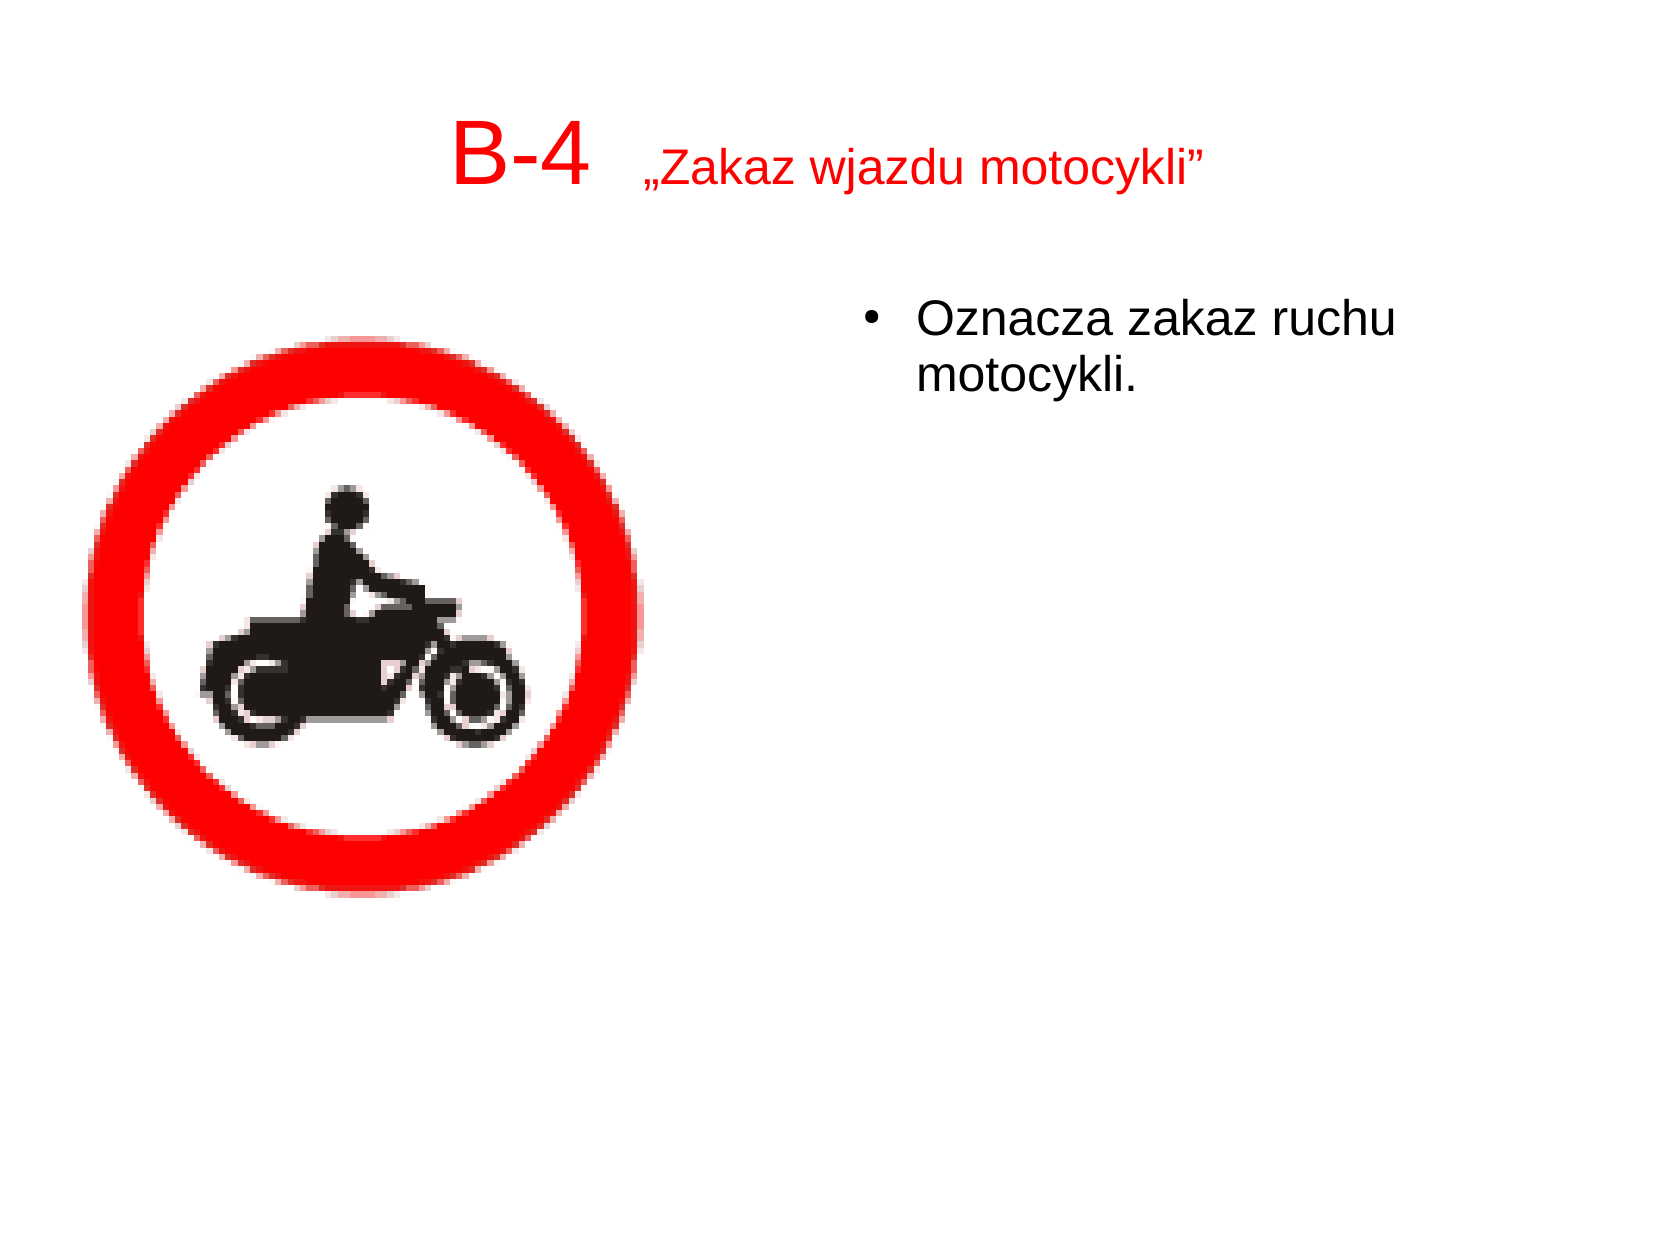

# B-4 „Zakaz wjazdu motocykli”
Oznacza zakaz ruchu motocykli.